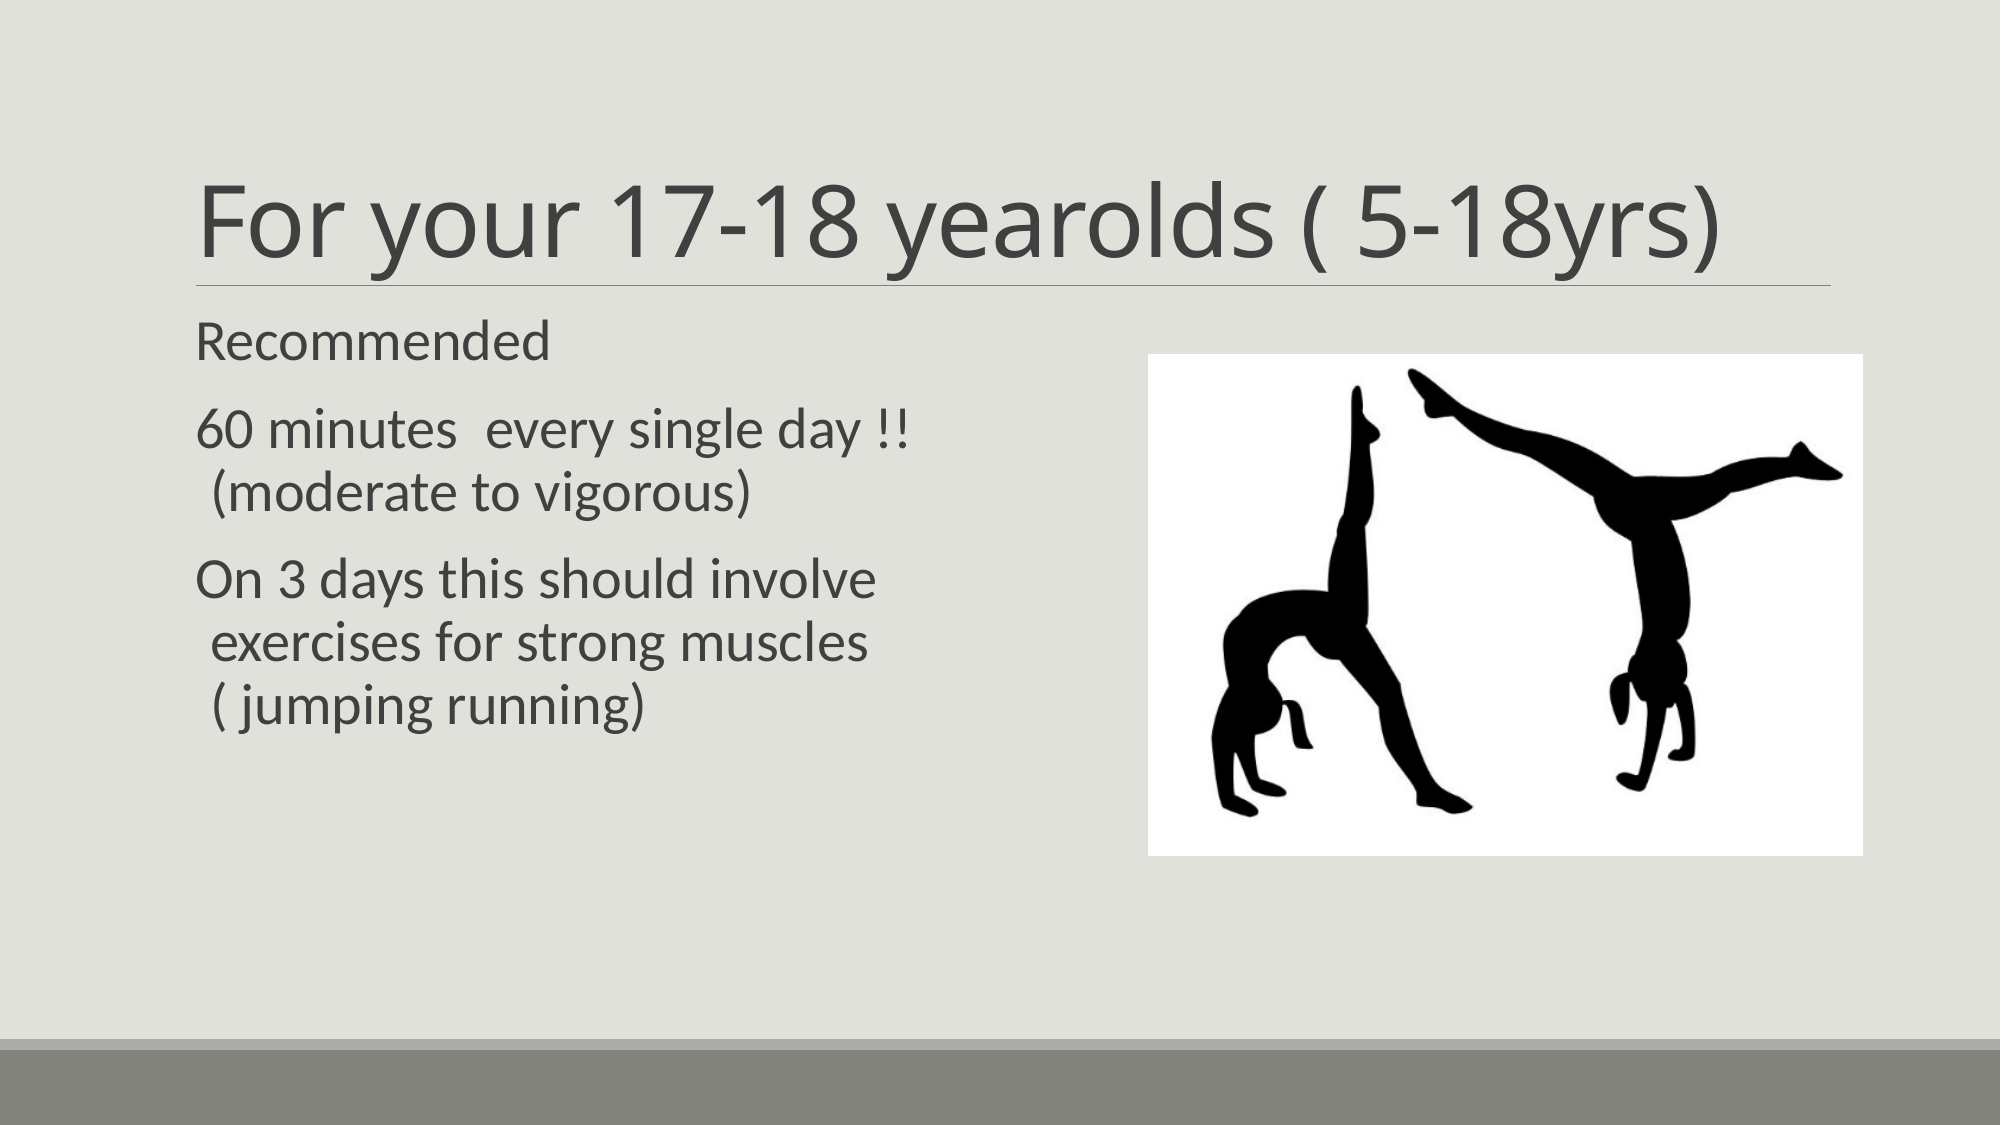

# For your 17-18 yearolds ( 5-18yrs)
Recommended
60 minutes every single day !! (moderate to vigorous)
On 3 days this should involve exercises for strong muscles ( jumping running)